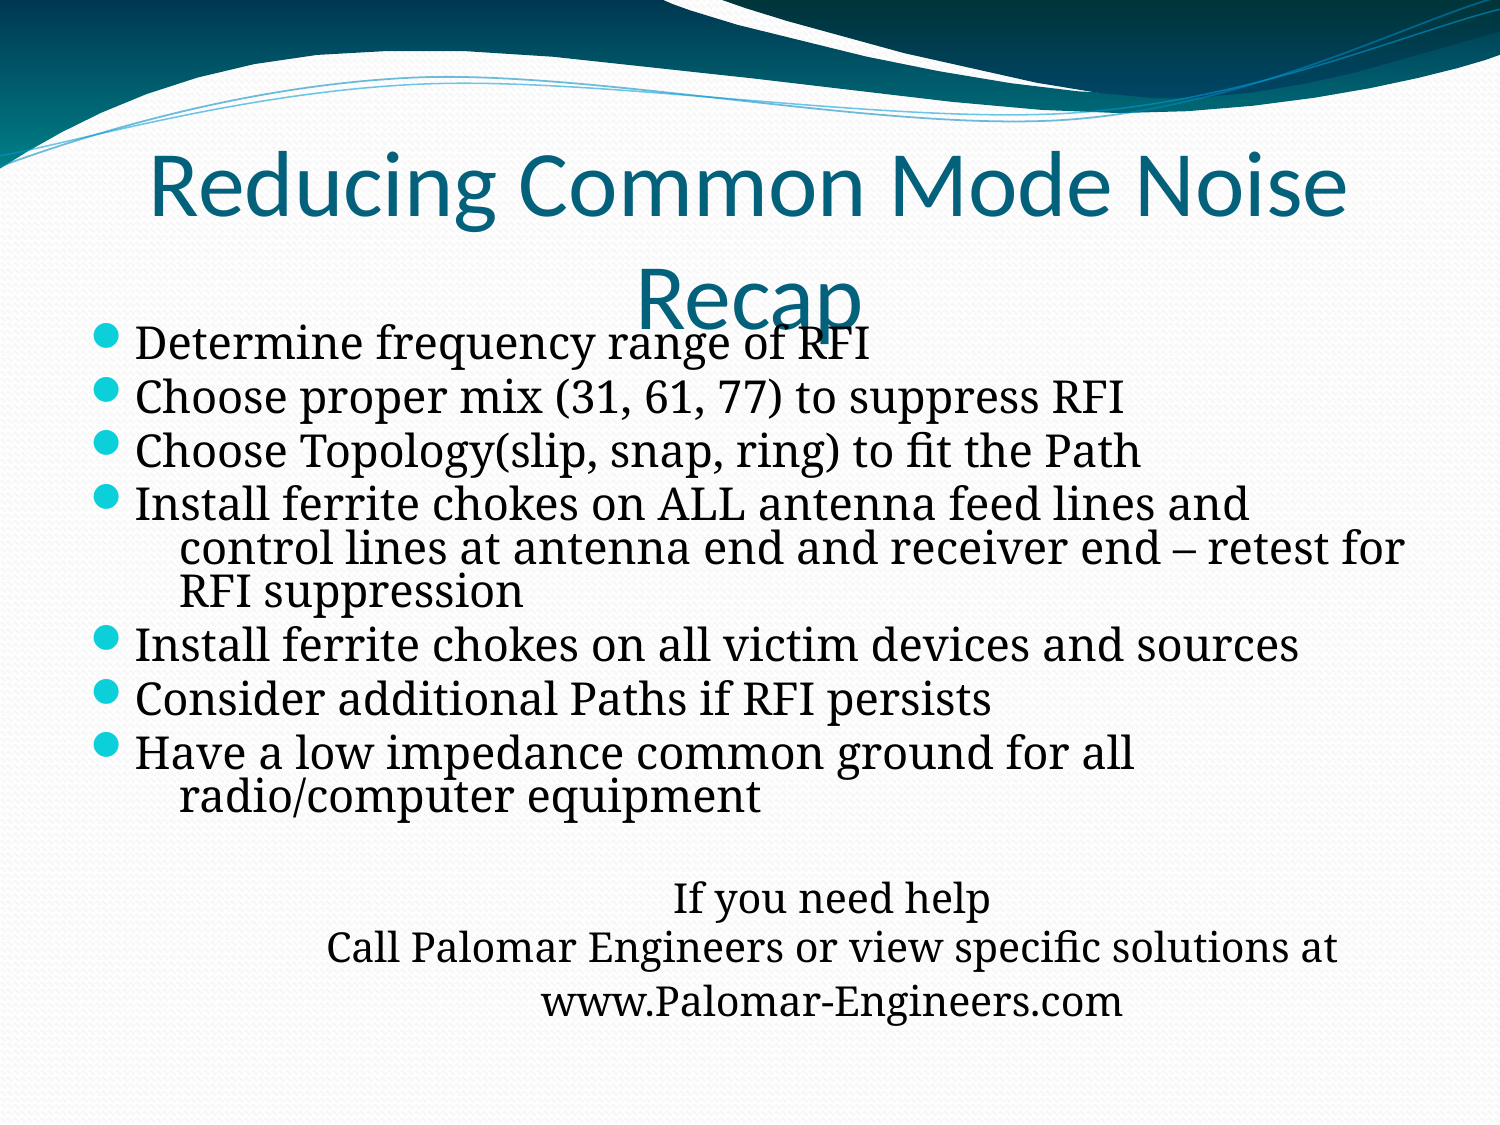

# Reducing Common Mode Noise Recap
Determine frequency range of RFI
Choose proper mix (31, 61, 77) to suppress RFI
Choose Topology(slip, snap, ring) to fit the Path
Install ferrite chokes on ALL antenna feed lines and control lines at antenna end and receiver end – retest for RFI suppression
Install ferrite chokes on all victim devices and sources
Consider additional Paths if RFI persists
Have a low impedance common ground for all radio/computer equipment
If you need help
Call Palomar Engineers or view specific solutions at
 www.Palomar-Engineers.com